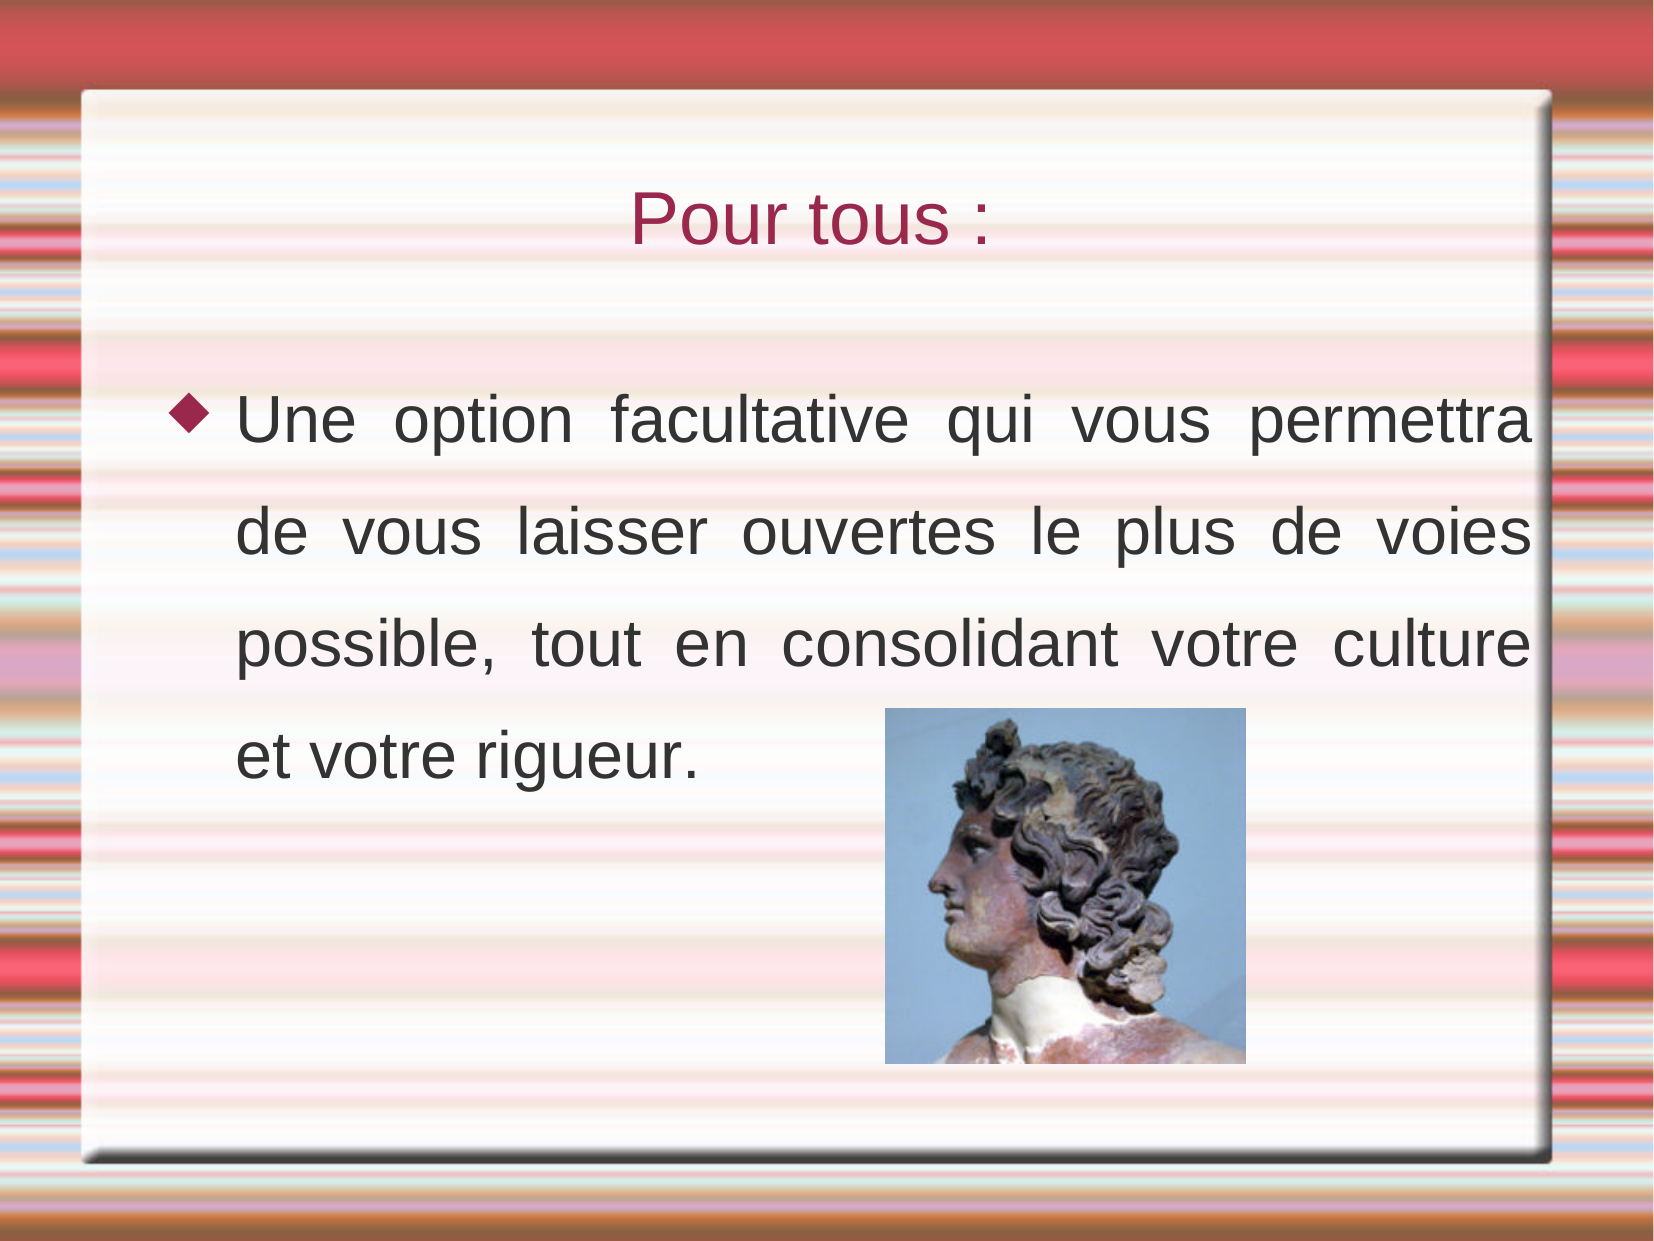

# Pour tous :
Une option facultative qui vous permettra de vous laisser ouvertes le plus de voies possible, tout en consolidant votre culture et votre rigueur.